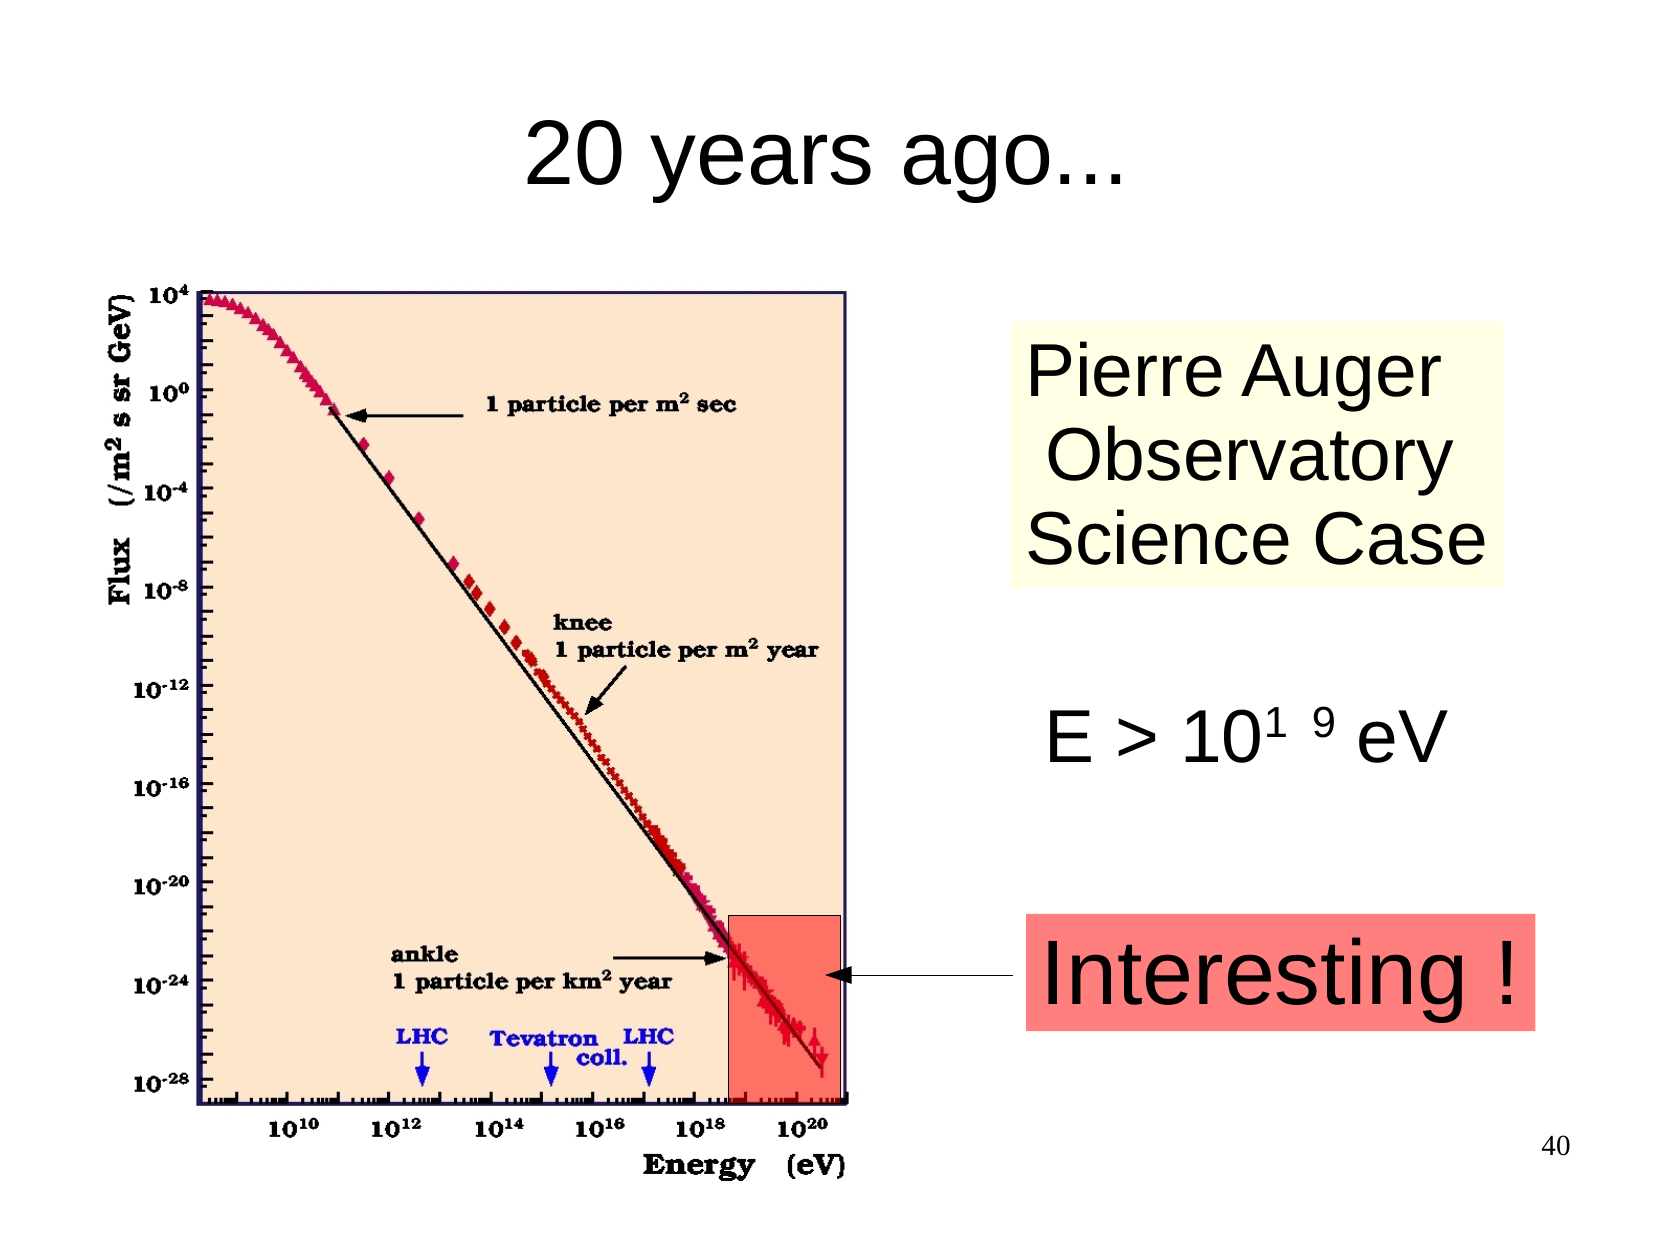

# 20 years ago...
Pierre Auger
 Observatory
Science Case
E > 101 9 eV
Interesting !
40